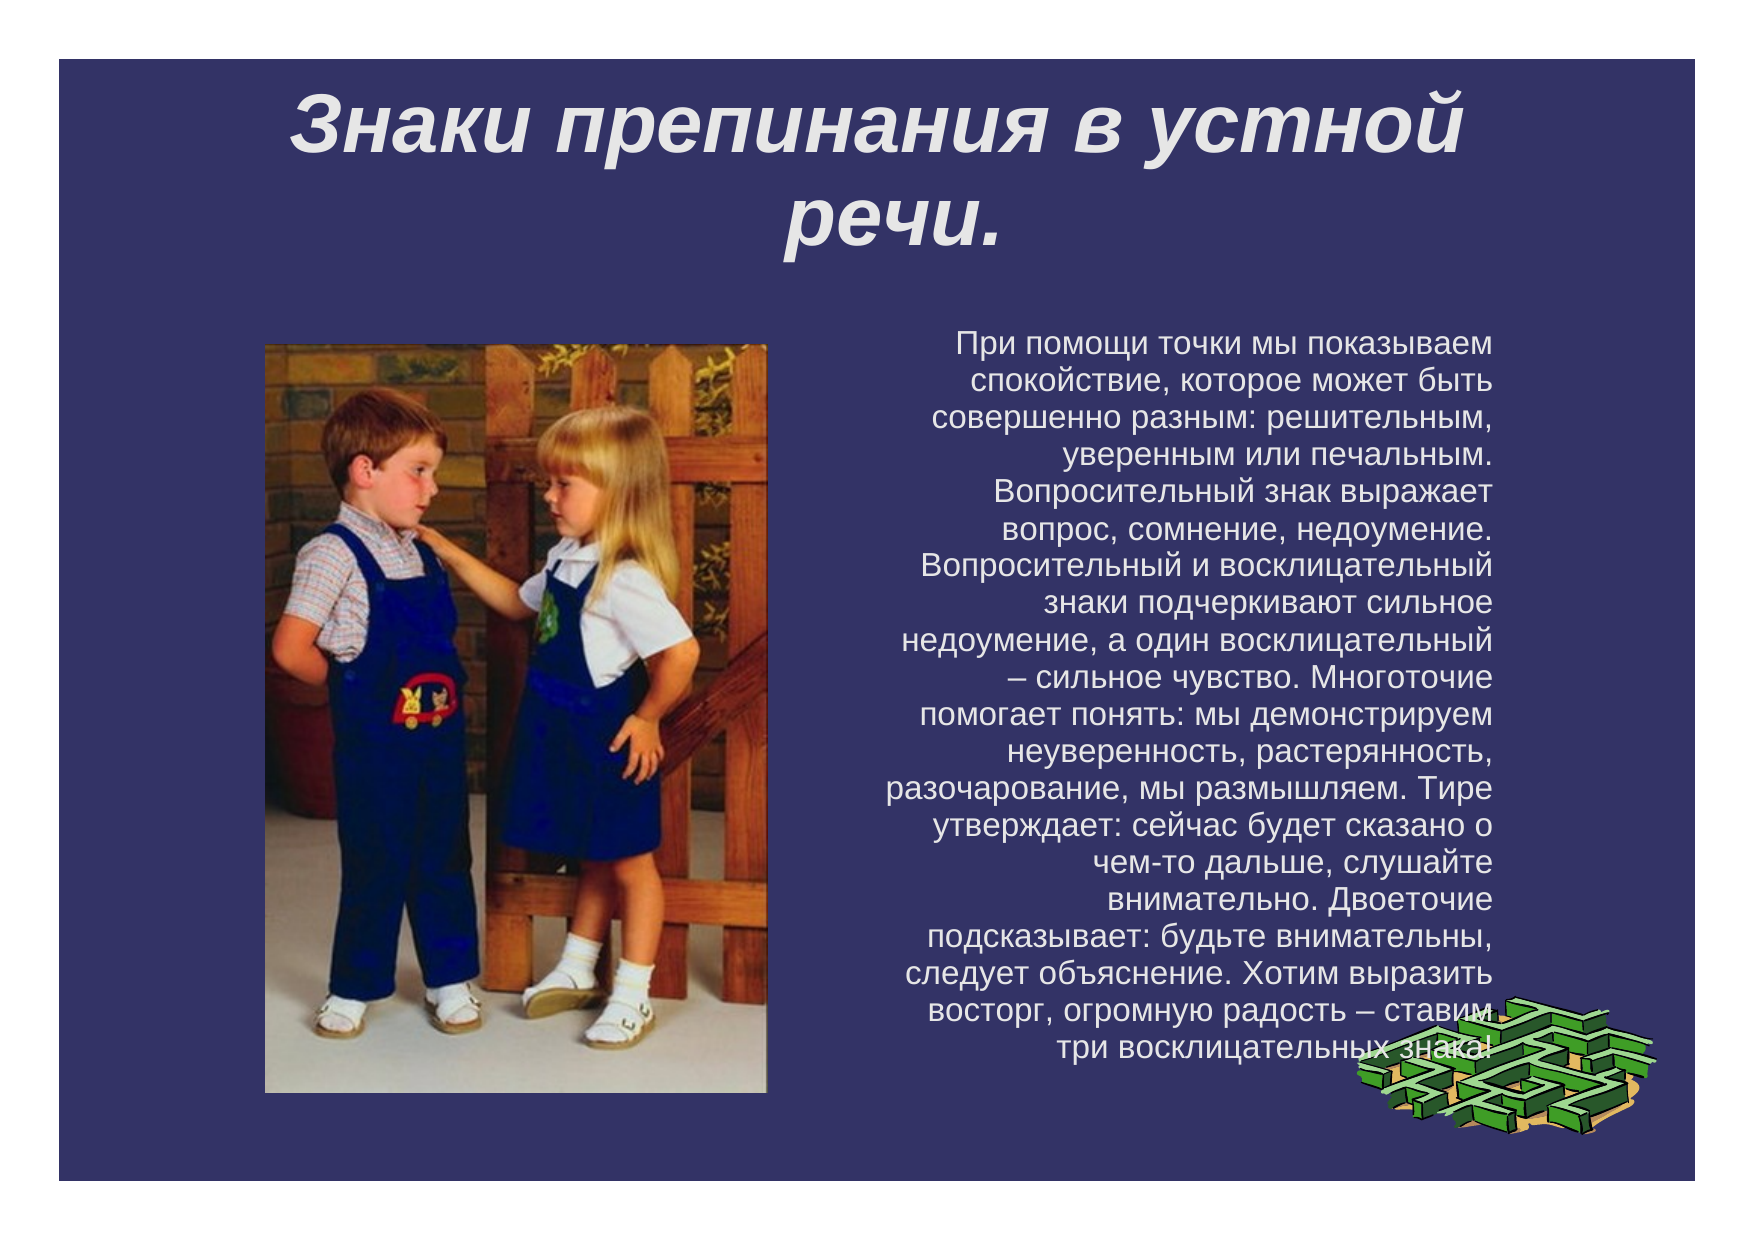

# Знаки препинания в устной речи.
При помощи точки мы показываем спокойствие, которое может быть совершенно разным: решительным, уверенным или печальным. Вопросительный знак выражает вопрос, сомнение, недоумение. Вопросительный и восклицательный знаки подчеркивают сильное недоумение, а один восклицательный – сильное чувство. Многоточие помогает понять: мы демонстрируем неуверенность, растерянность, разочарование, мы размышляем. Тире утверждает: сейчас будет сказано о чем-то дальше, слушайте внимательно. Двоеточие подсказывает: будьте внимательны, следует объяснение. Хотим выразить восторг, огромную радость – ставим три восклицательных знака!